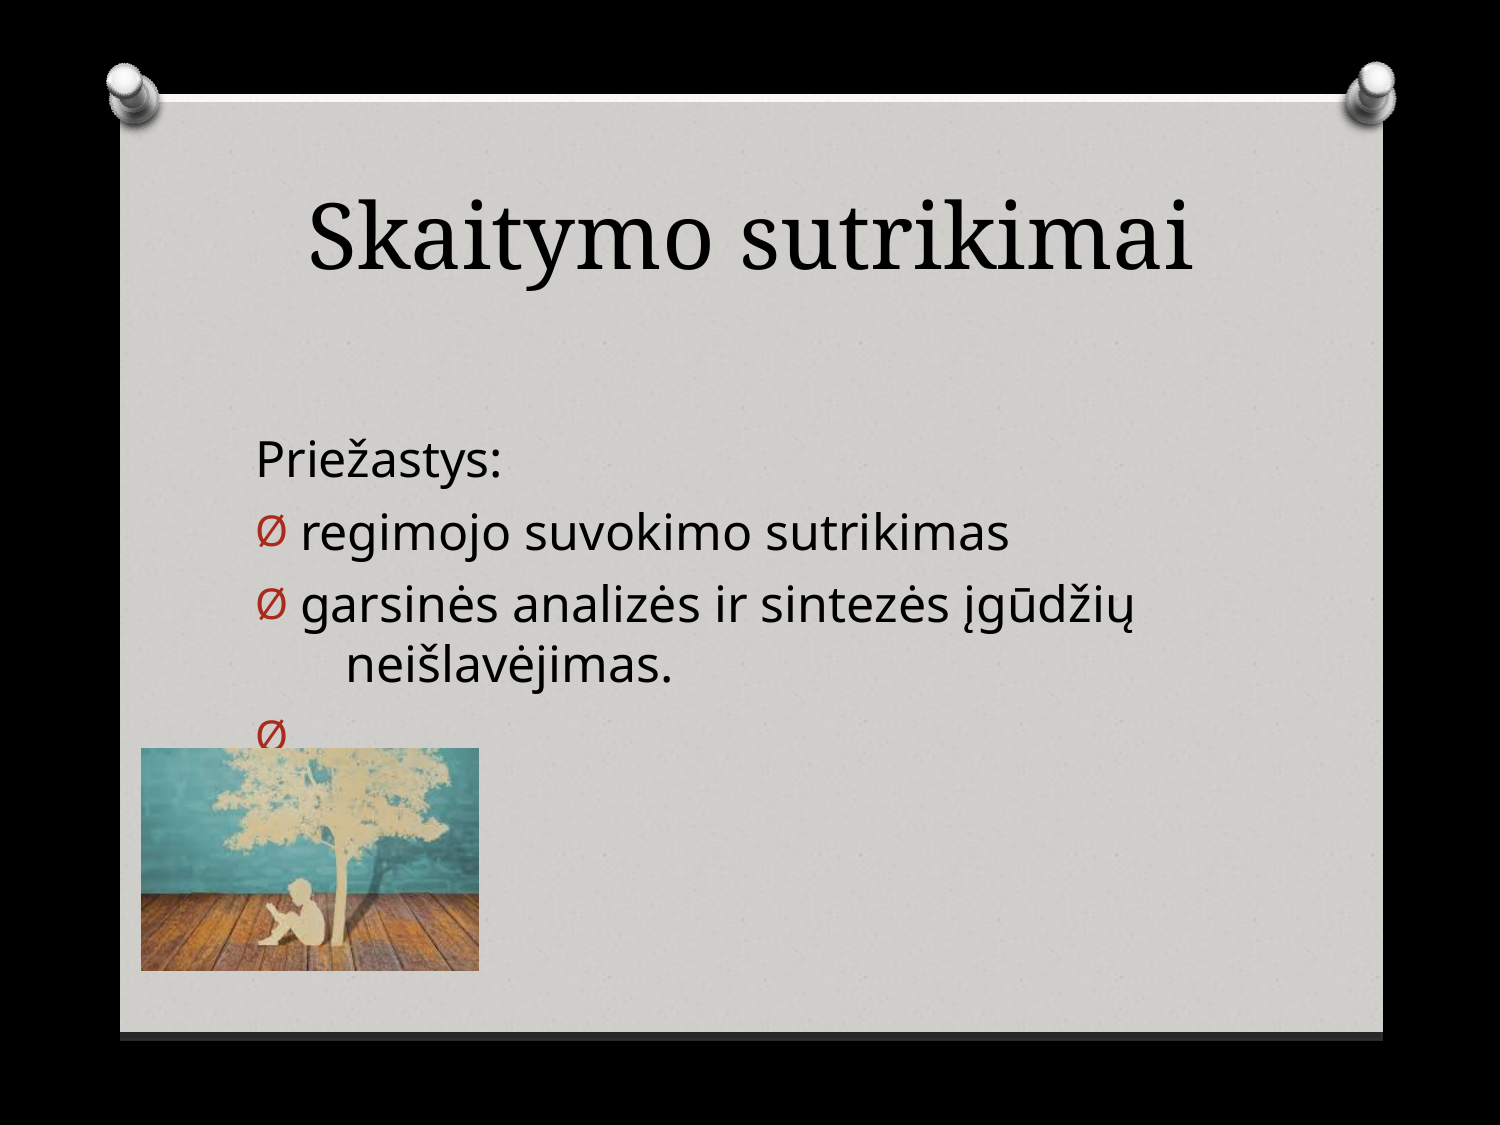

# Skaitymo sutrikimai
Priežastys:
regimojo suvokimo sutrikimas
garsinės analizės ir sintezės įgūdžių neišlavėjimas.